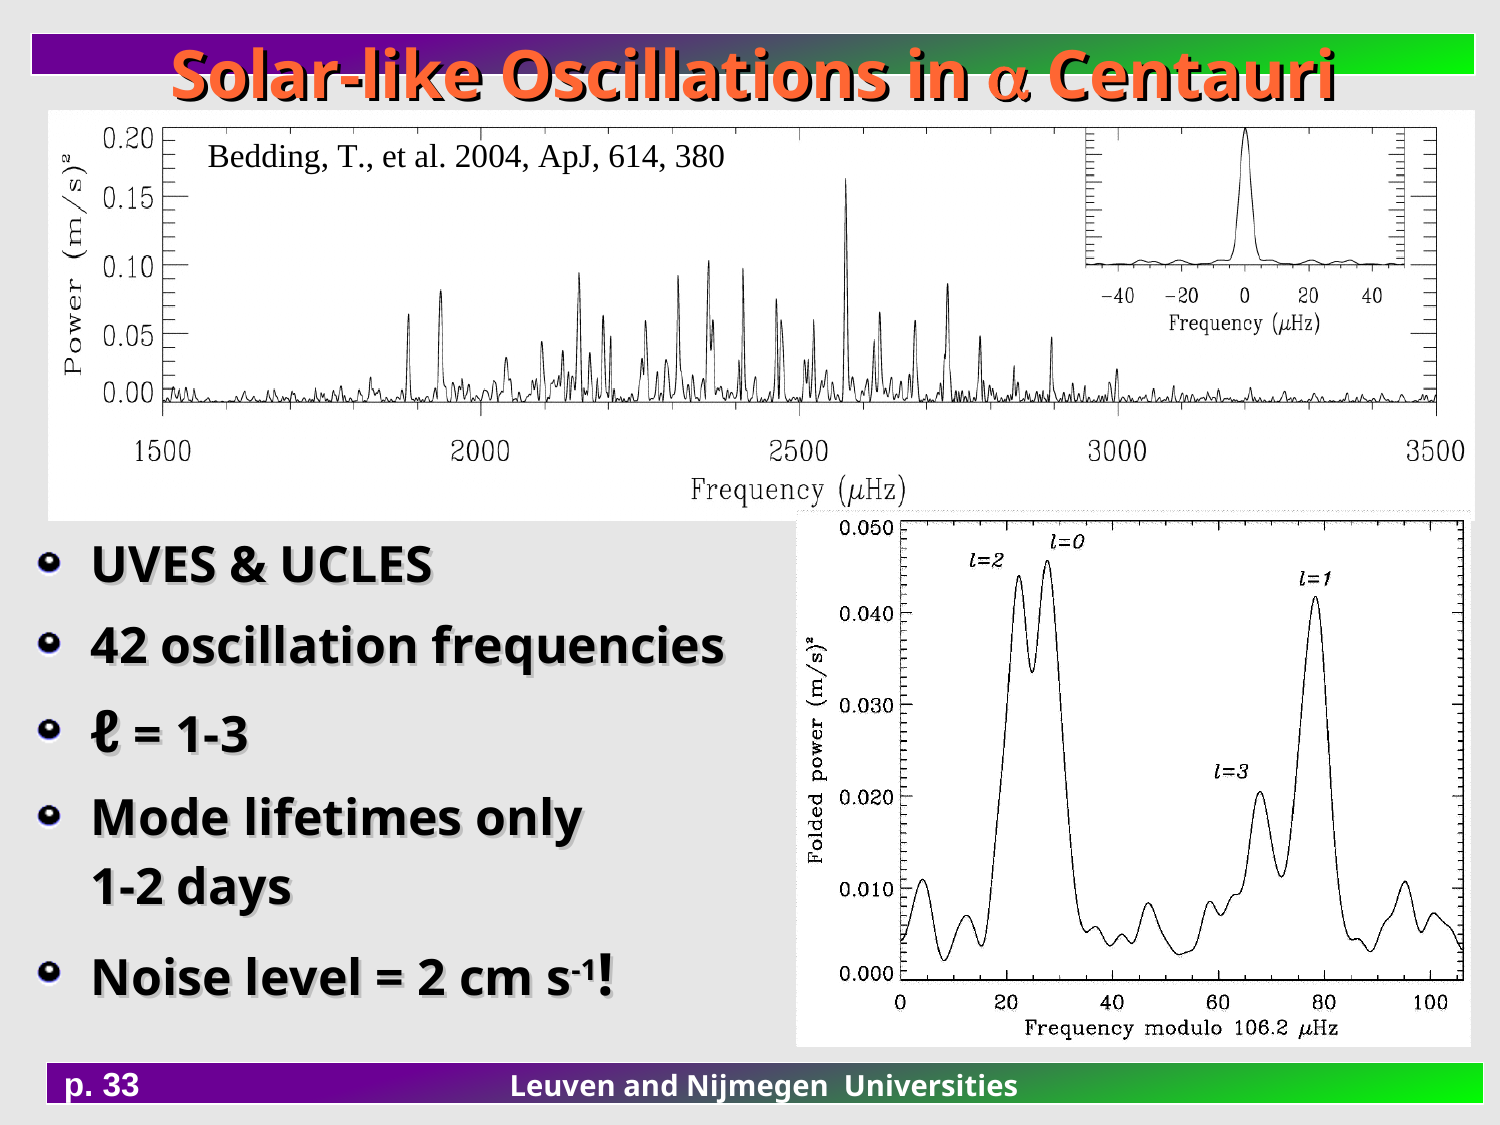

# Solar-like Oscillations in  Centauri
Bedding, T., et al. 2004, ApJ, 614, 380
UVES & UCLES
42 oscillation frequencies
ℓ = 1-3
Mode lifetimes only
1-2 days
Noise level = 2 cm s-1!